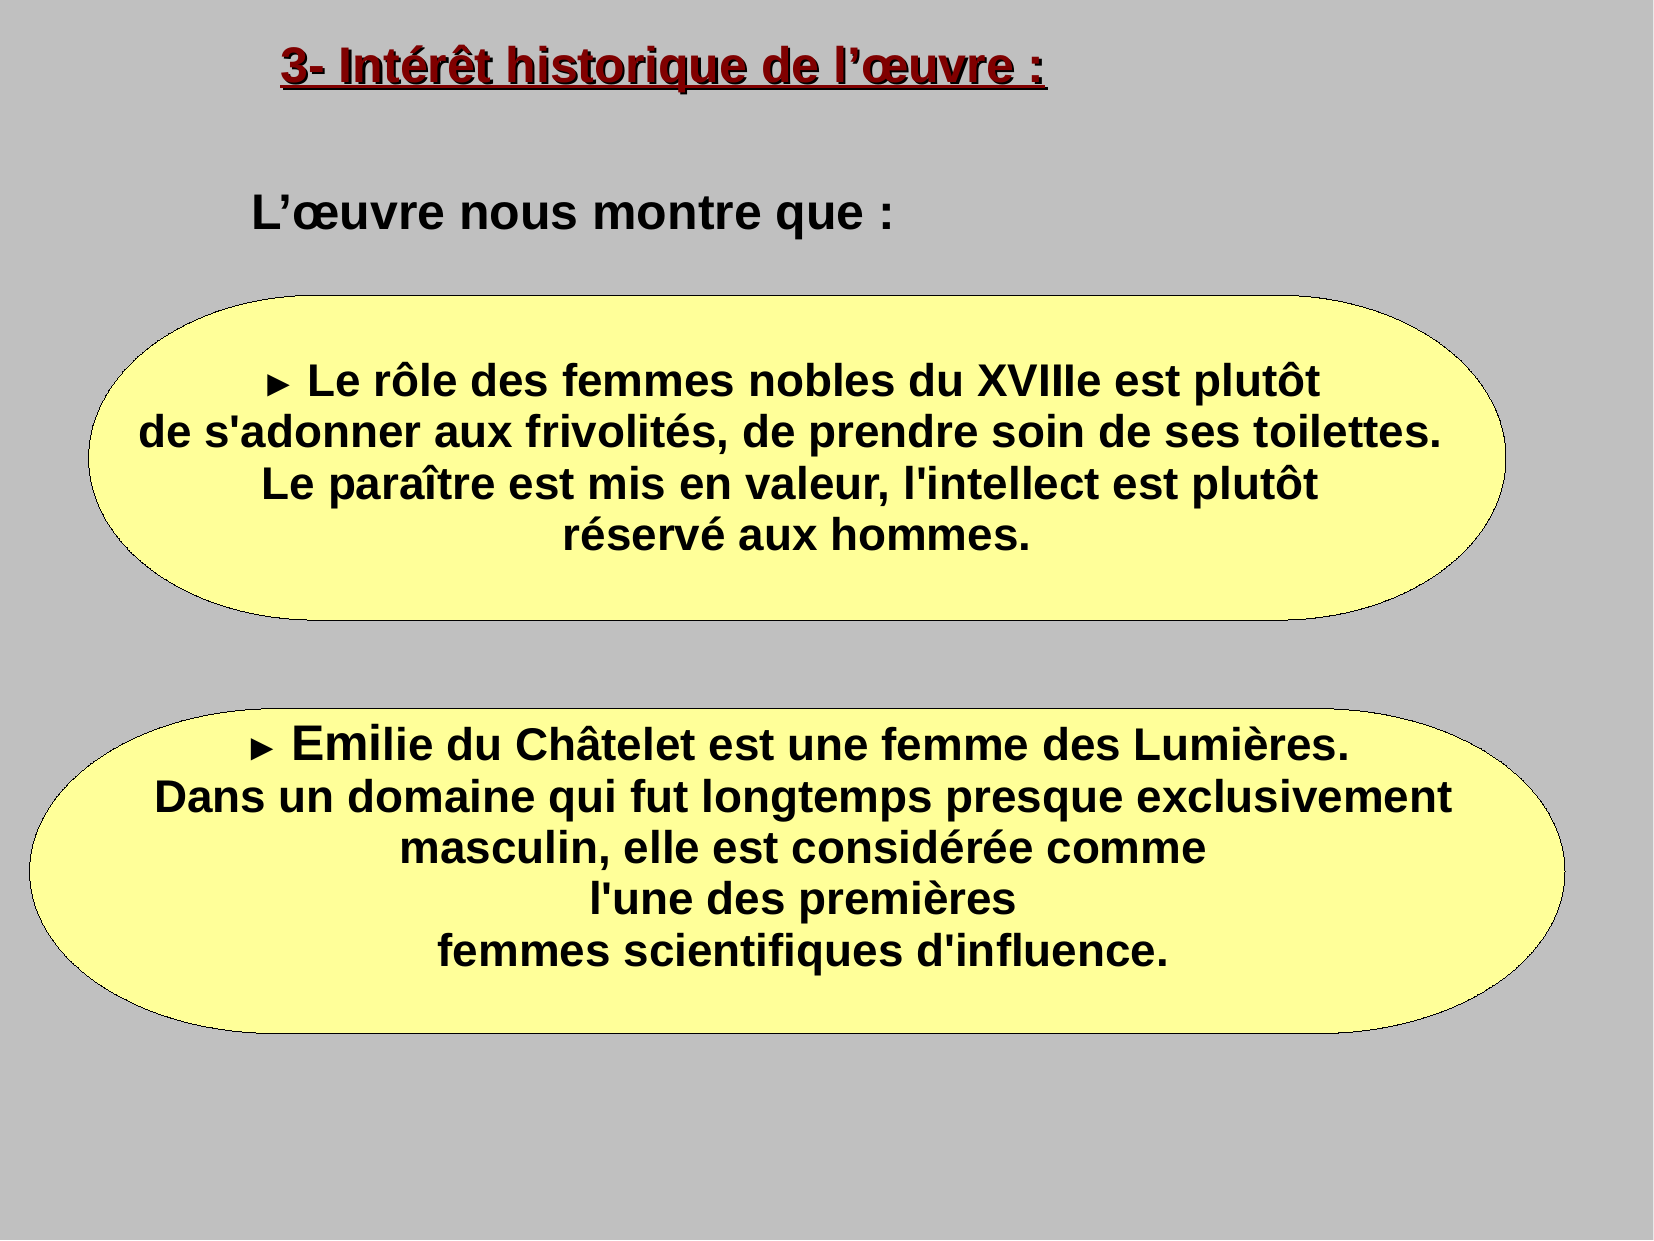

3- Intérêt historique de l’œuvre :
L’œuvre nous montre que :
► Le rôle des femmes nobles du XVIIIe est plutôt
de s'adonner aux frivolités, de prendre soin de ses toilettes.
Le paraître est mis en valeur, l'intellect est plutôt
réservé aux hommes.
► Emilie du Châtelet est une femme des Lumières.
 Dans un domaine qui fut longtemps presque exclusivement
 masculin, elle est considérée comme
 l'une des premières
 femmes scientifiques d'influence.